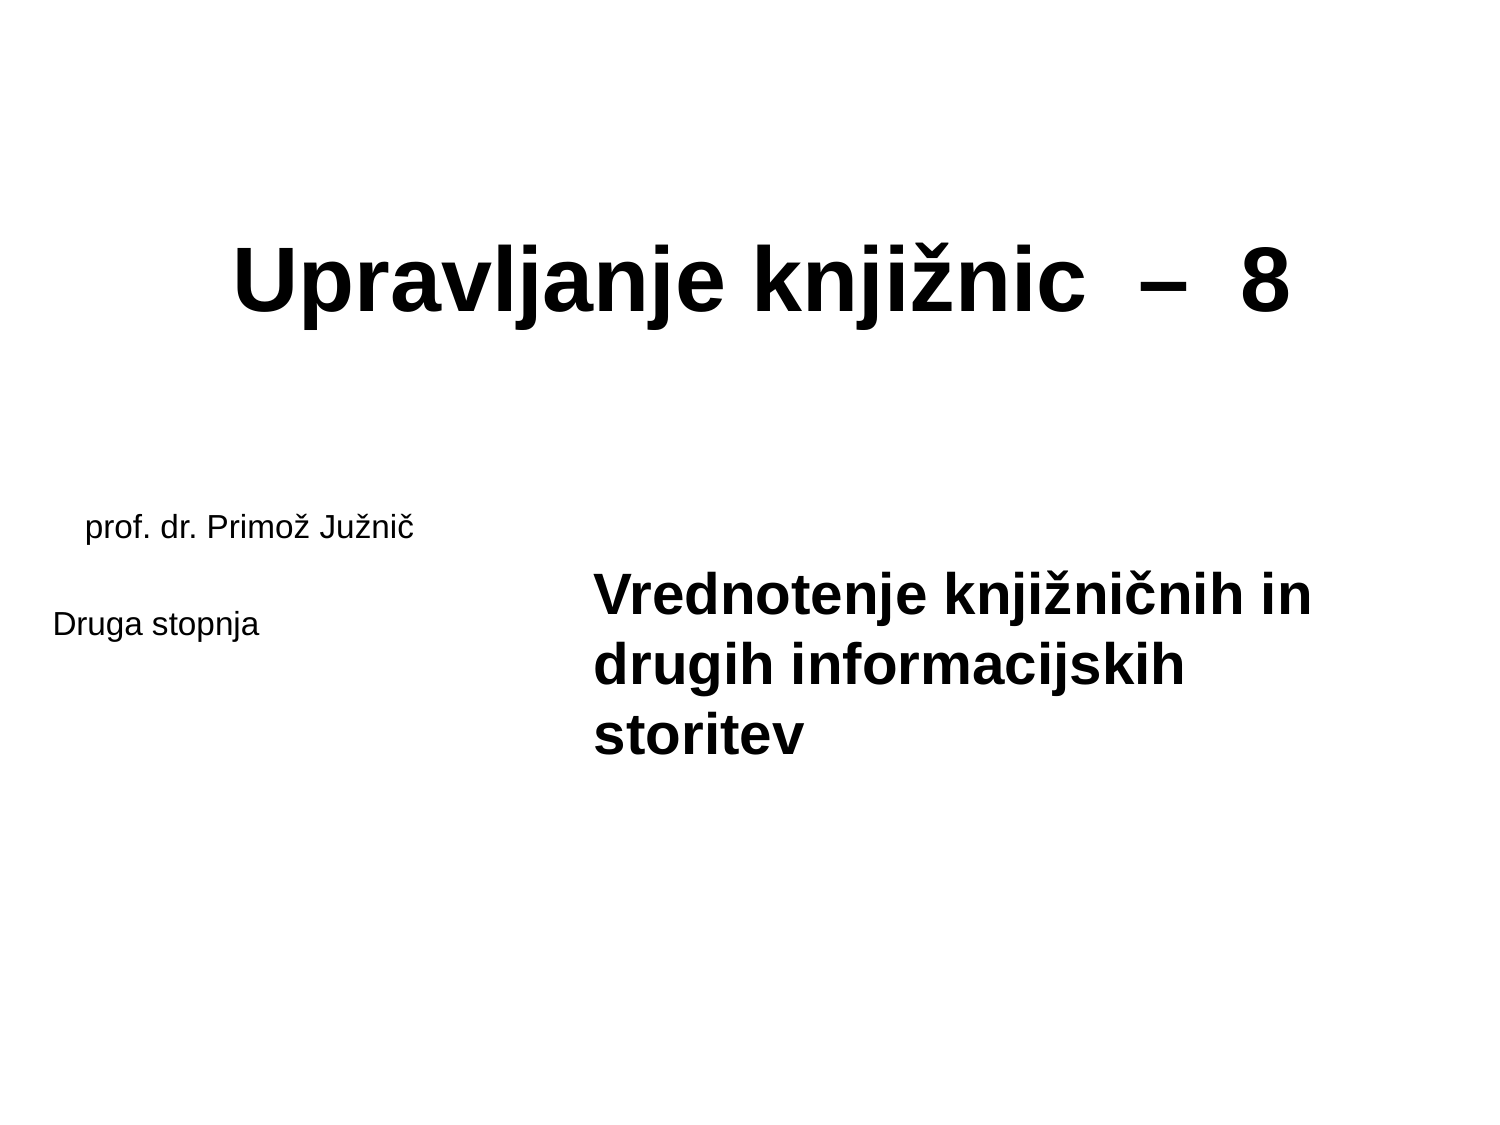

Upravljanje knjižnic – 8
Vrednotenje knjižničnih in drugih informacijskih storitev
# prof. dr. Primož Južnič
Druga stopnja